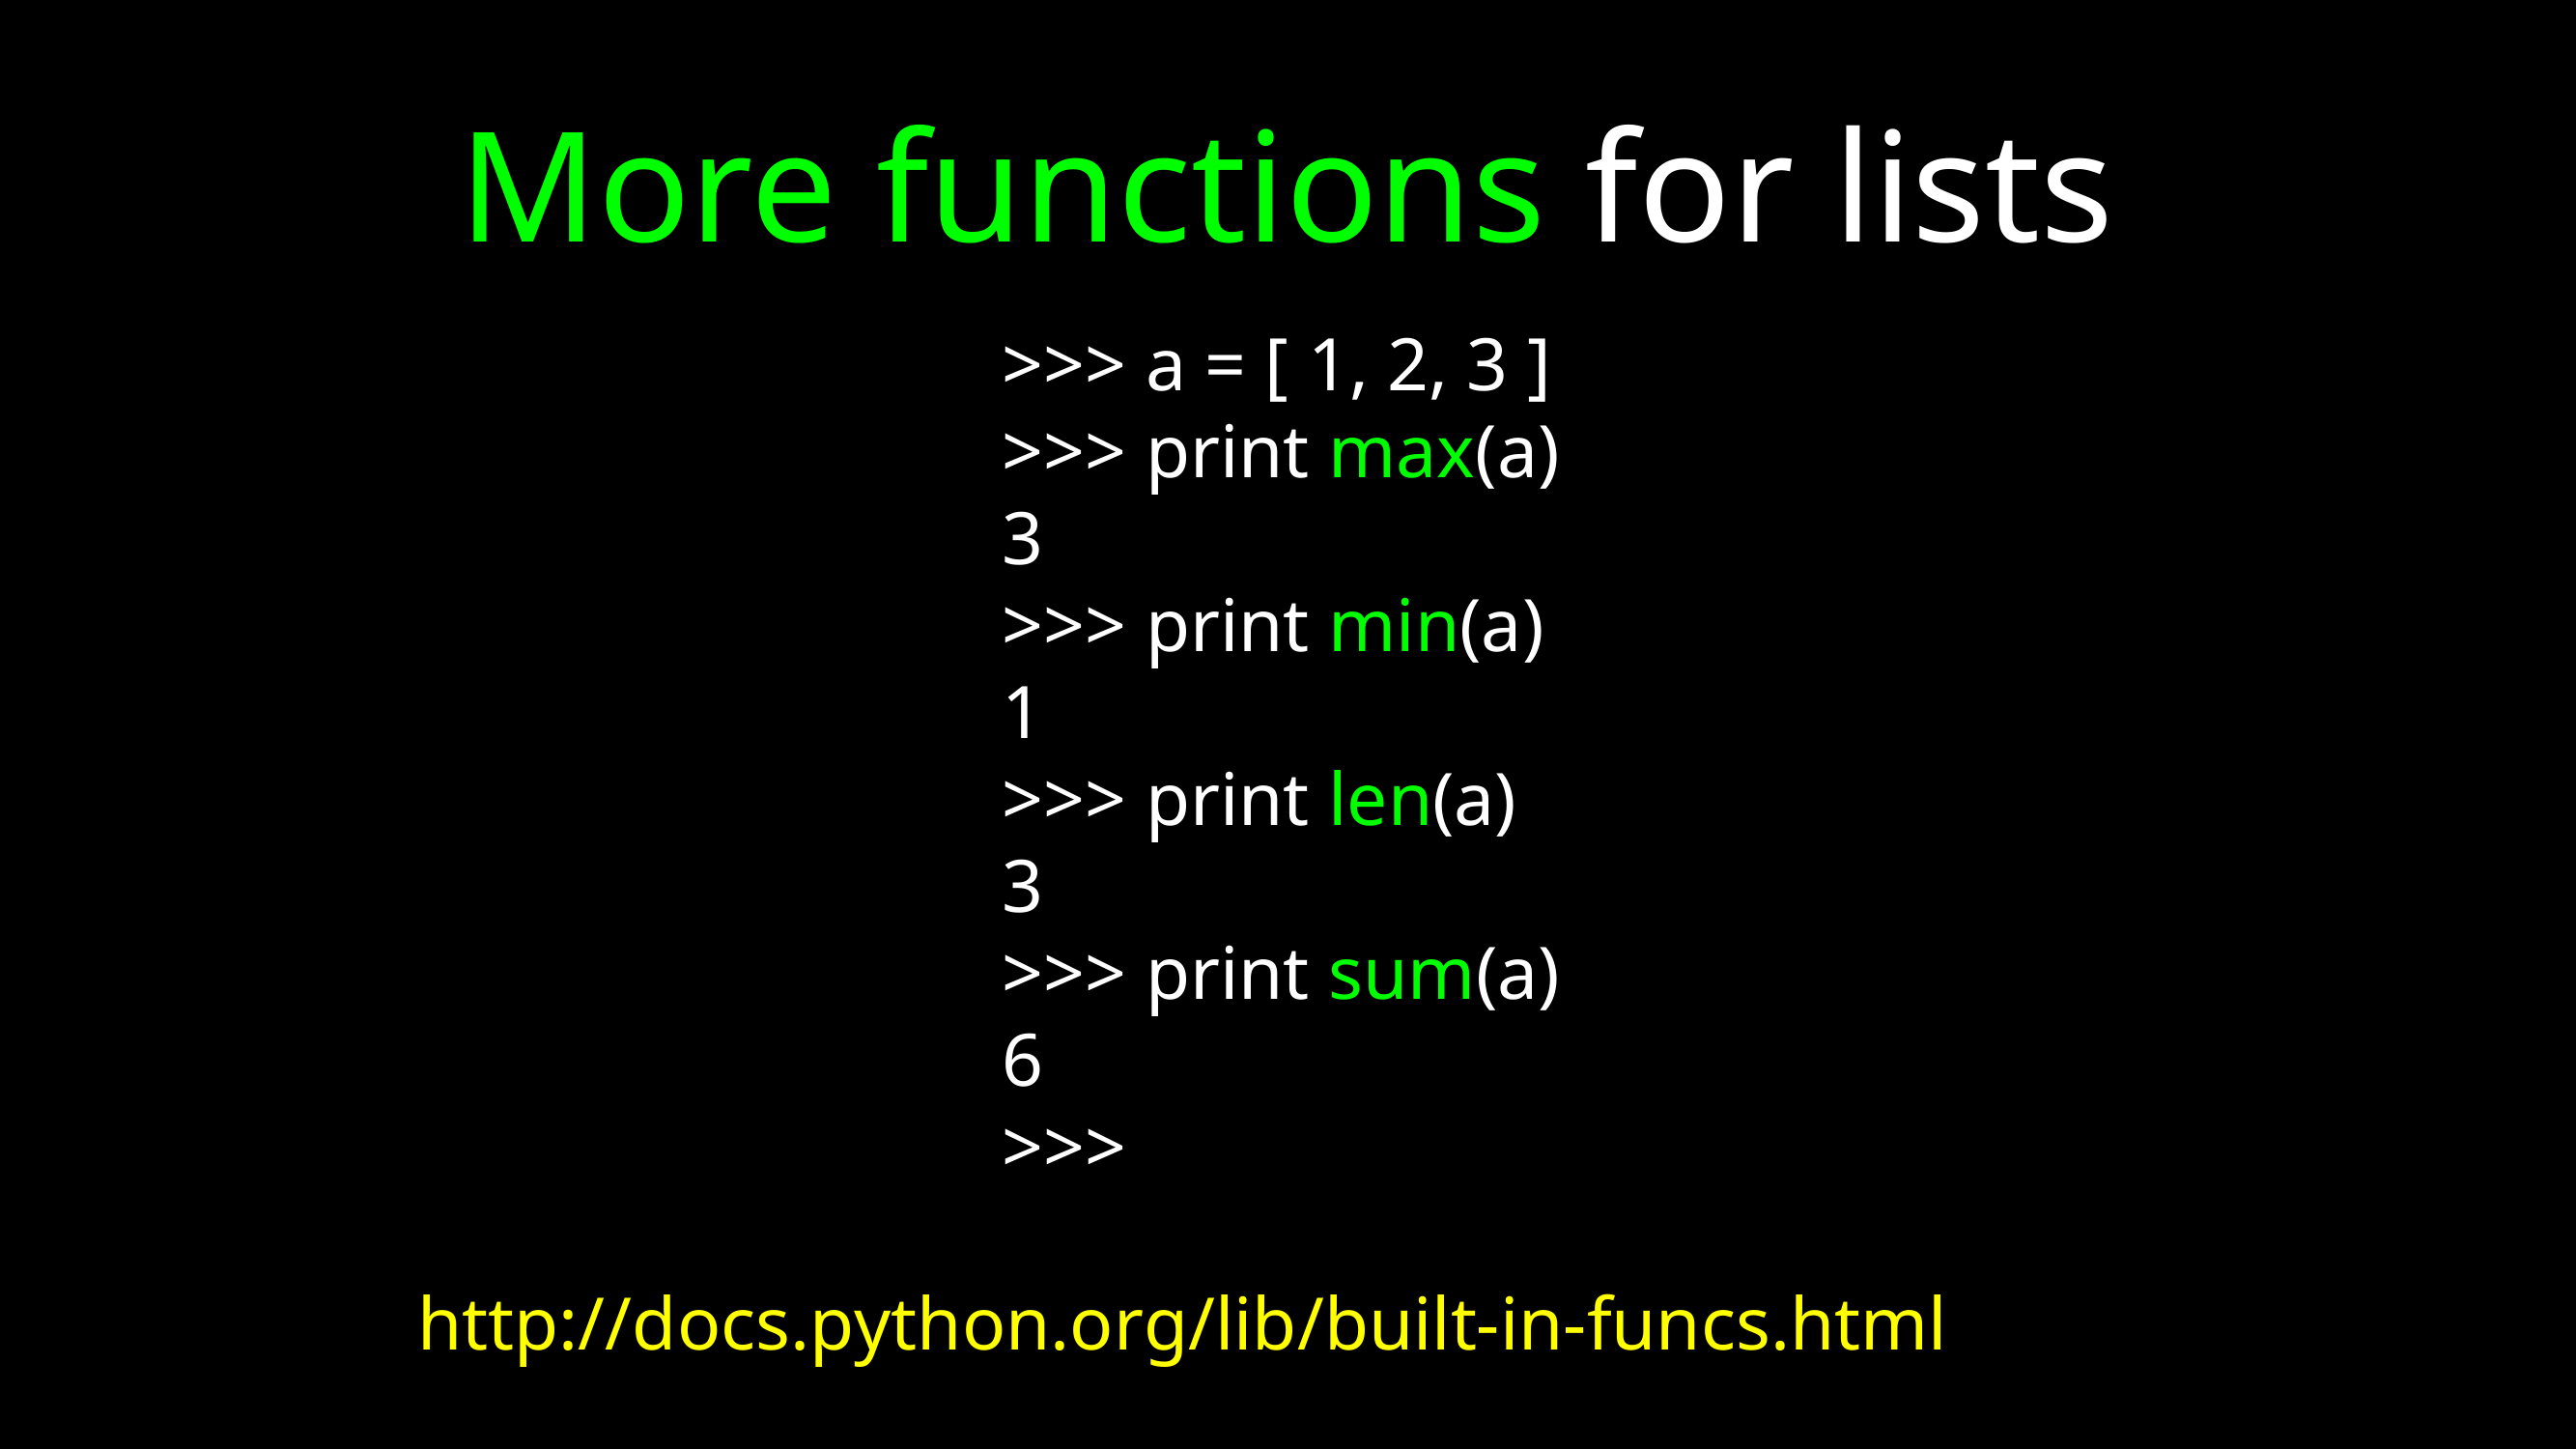

# More functions for lists
>>> a = [ 1, 2, 3 ]
>>> print max(a)
3
>>> print min(a)
1
>>> print len(a)
3
>>> print sum(a)
6
>>>
http://docs.python.org/lib/built-in-funcs.html